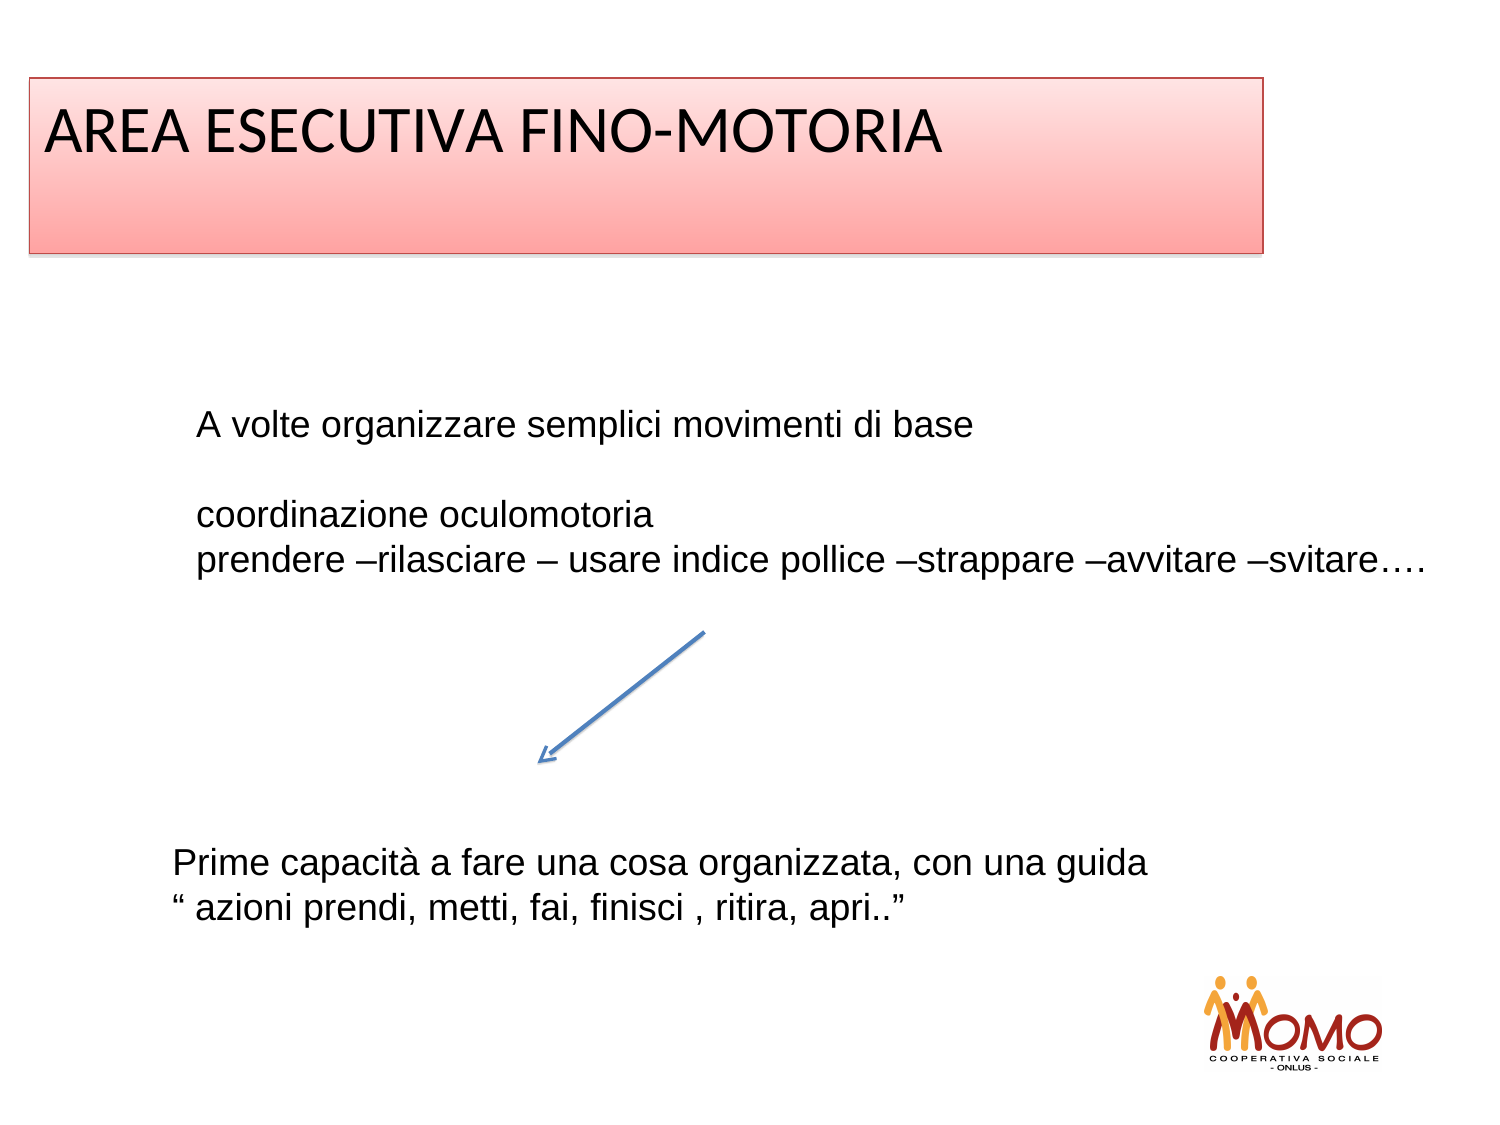

AREA ESECUTIVA FINO-MOTORIA
A volte organizzare semplici movimenti di base
coordinazione oculomotoria
prendere –rilasciare – usare indice pollice –strappare –avvitare –svitare….
Prime capacità a fare una cosa organizzata, con una guida
“ azioni prendi, metti, fai, finisci , ritira, apri..”